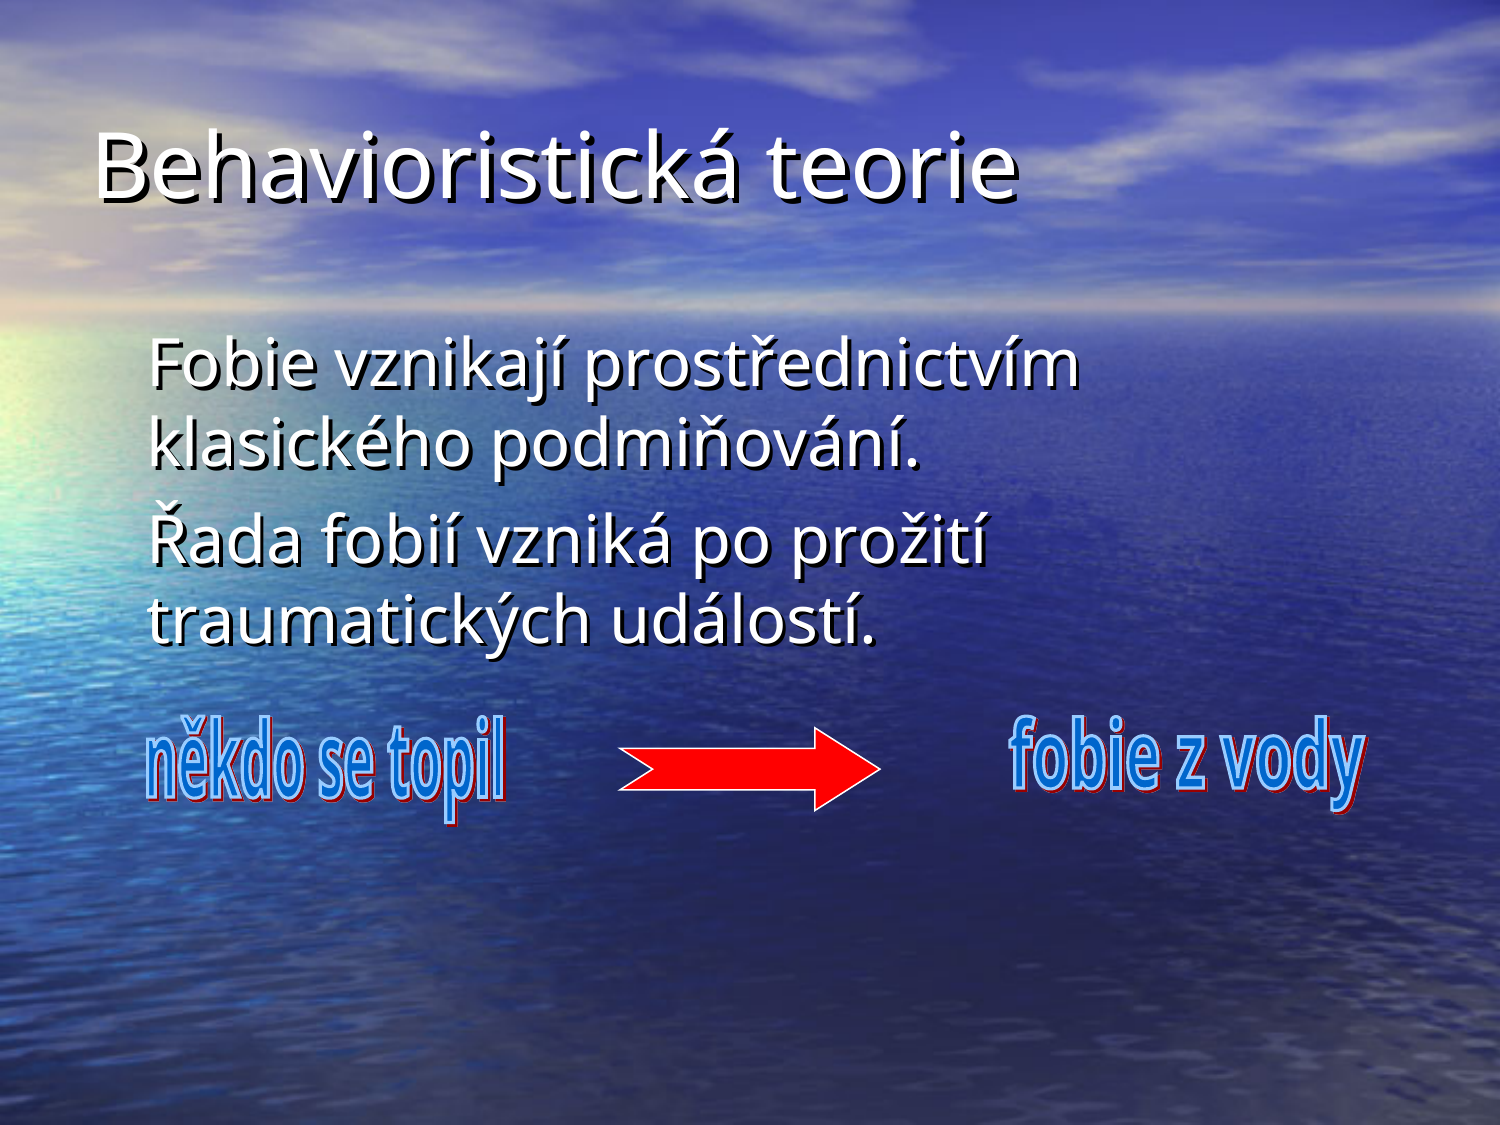

# Behavioristická teorie
	Fobie vznikají prostřednictvím klasického podmiňování.
	Řada fobií vzniká po prožití traumatických událostí.
někdo se topil
fobie z vody